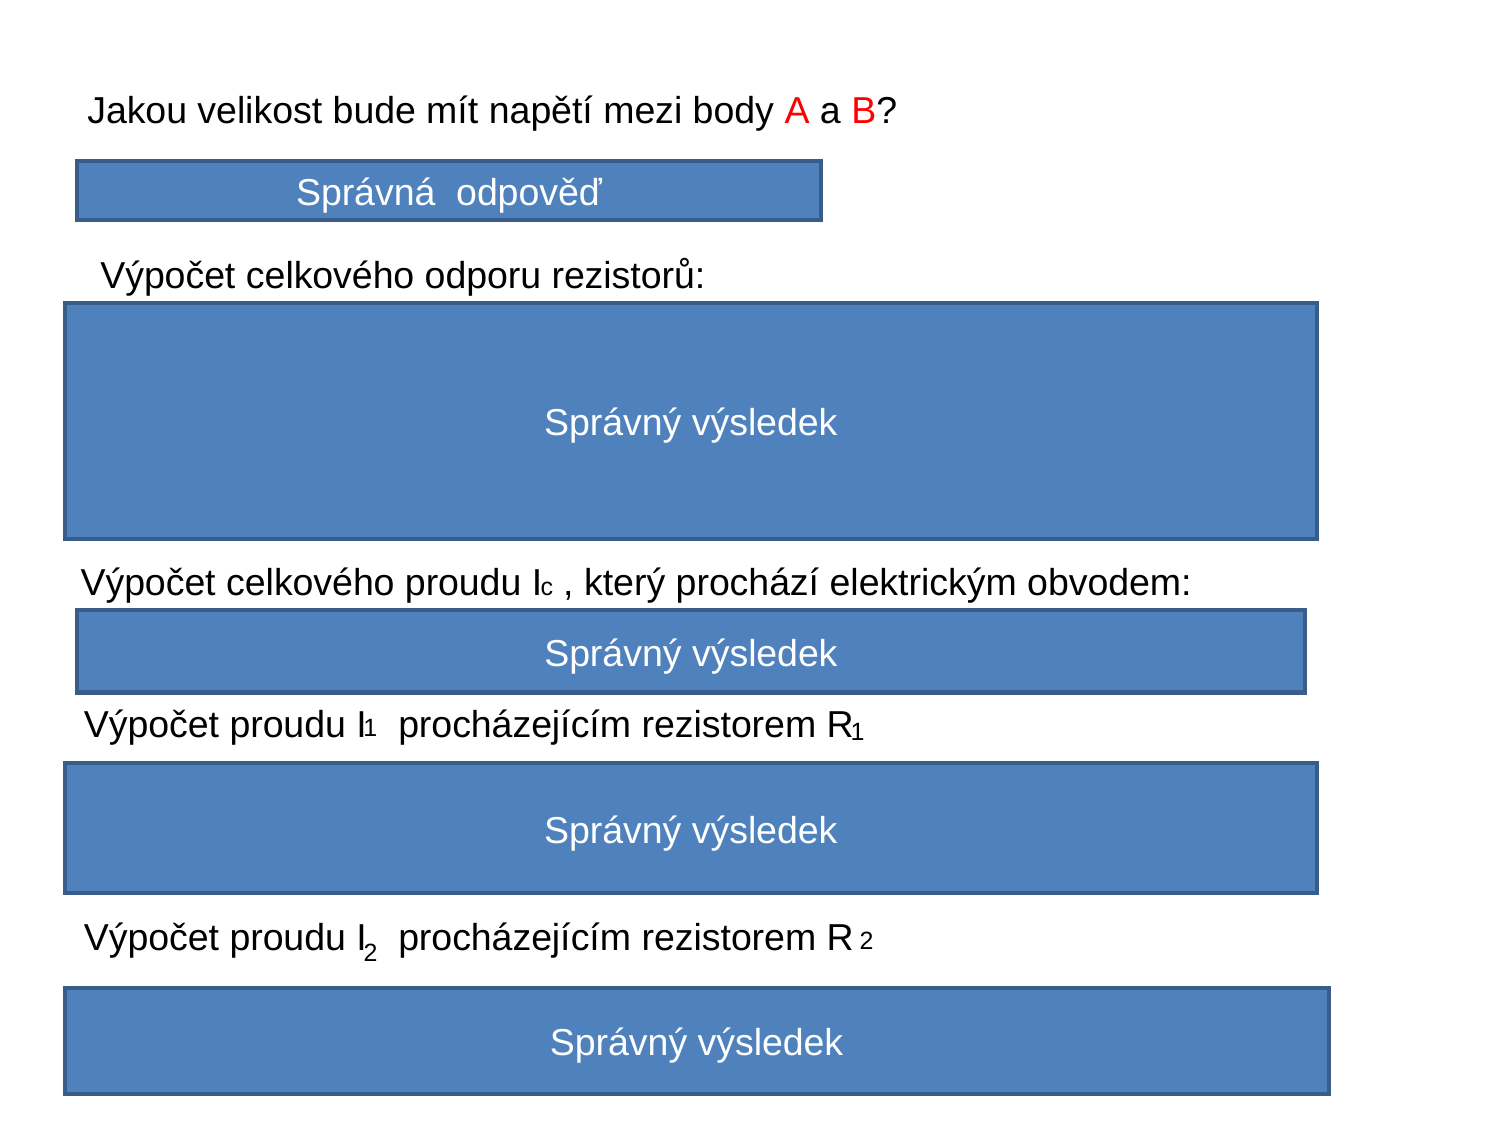

Jakou velikost bude mít napětí mezi body A a B?
Správná odpověď
Bude mít hodnotu 15 V, jako napětí zdroje.
Výpočet celkového odporu rezistorů:
1
1
1
= + +
15
Ω
Ω
10
20
Ω
_
1 1 1 1
_
_
_
+
+
=
R
C
R
1
R
2
R
3
6 + 4 + 3
 13
=
=
60
60
60
R
C
=
 = 4,615
 Ω
Správný výsledek
Ω
Ω
13
Výpočet celkového proudu I , který prochází elektrickým obvodem:
c
U
15 V
Správný výsledek
I = = 3,250 A
=
c
R
4,615
Ω
c
Výpočet proudu I procházejícím rezistorem R
1
1
Správný výsledek
U
15 V
=
10
Ω
I =
= 1,5 A
1
R
1
Výpočet proudu I procházejícím rezistorem R
2
2
U
15 V
I = = = 1 A
2
R
2
15
Ω
Správný výsledek